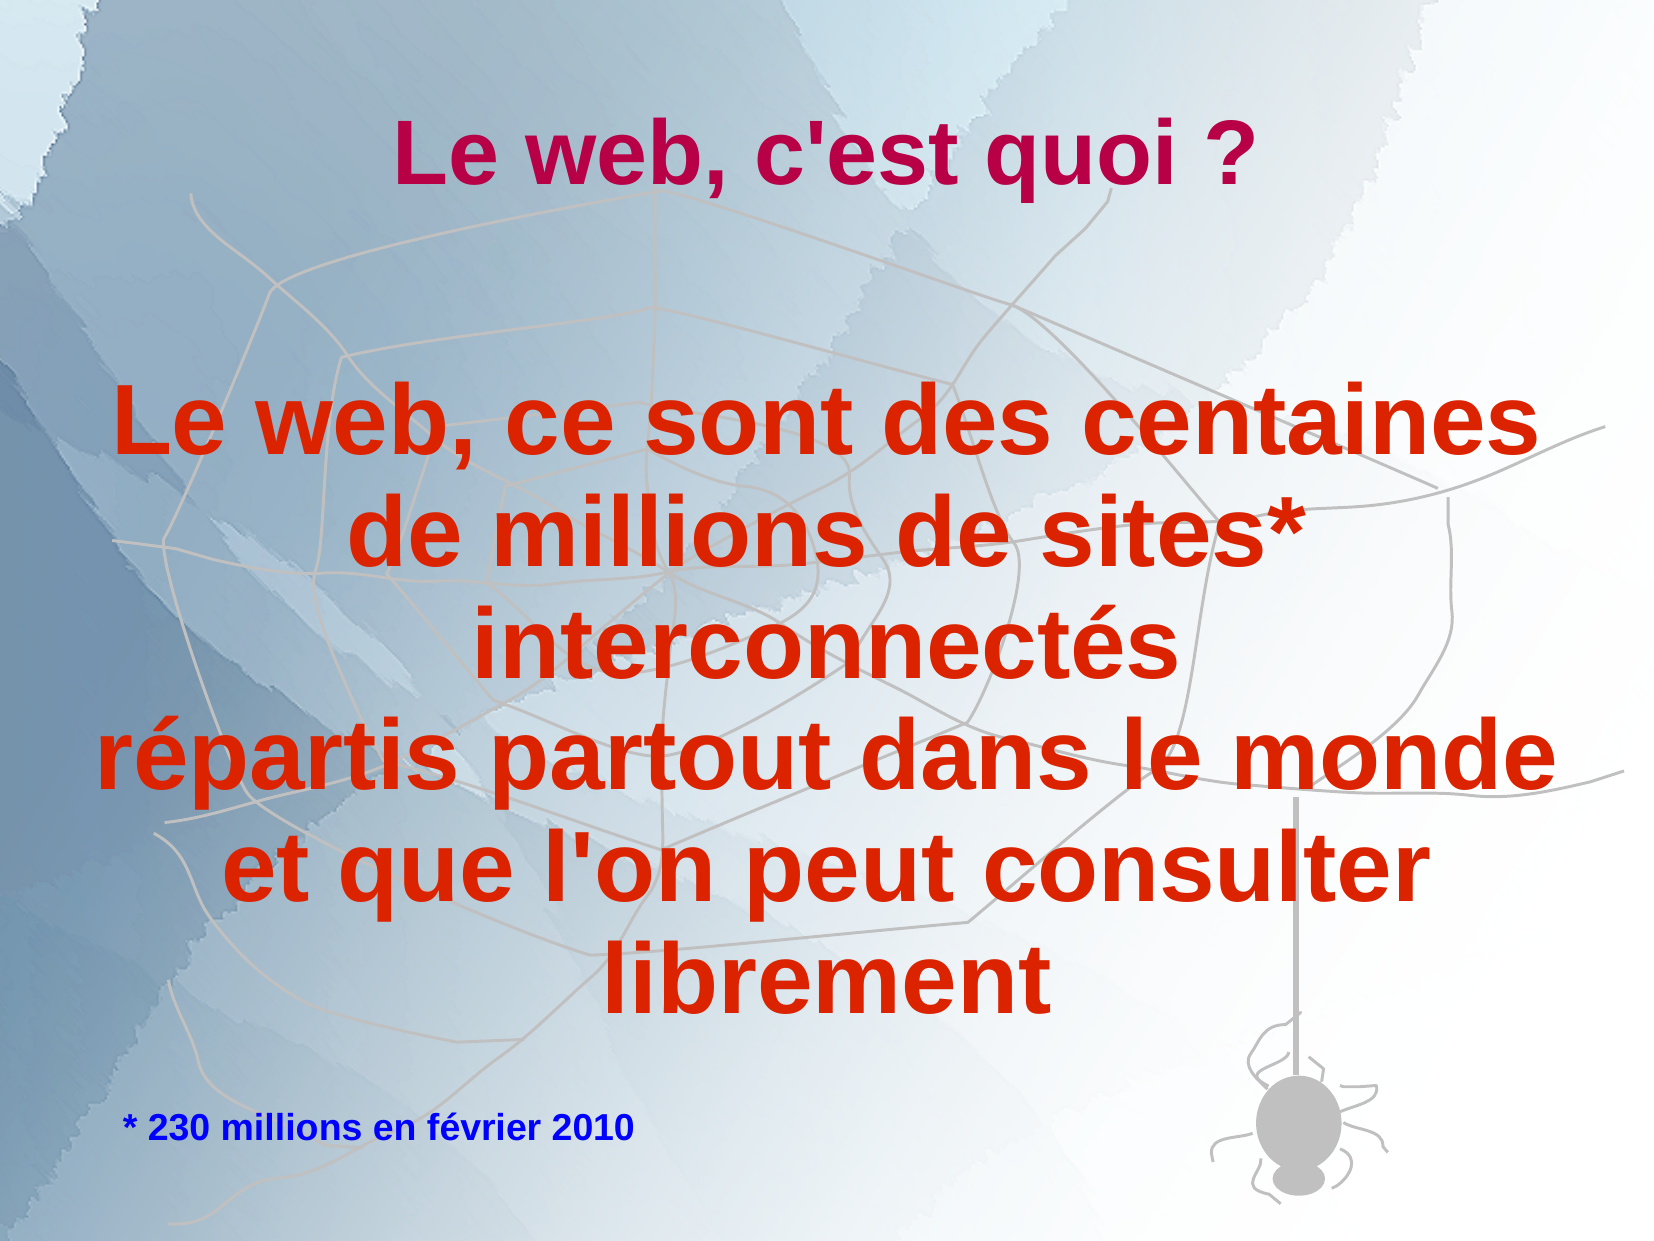

# Le web, c'est quoi ?
Le web, ce sont des centaines de millions de sites* interconnectés
répartis partout dans le monde
et que l'on peut consulter librement
* 230 millions en février 2010